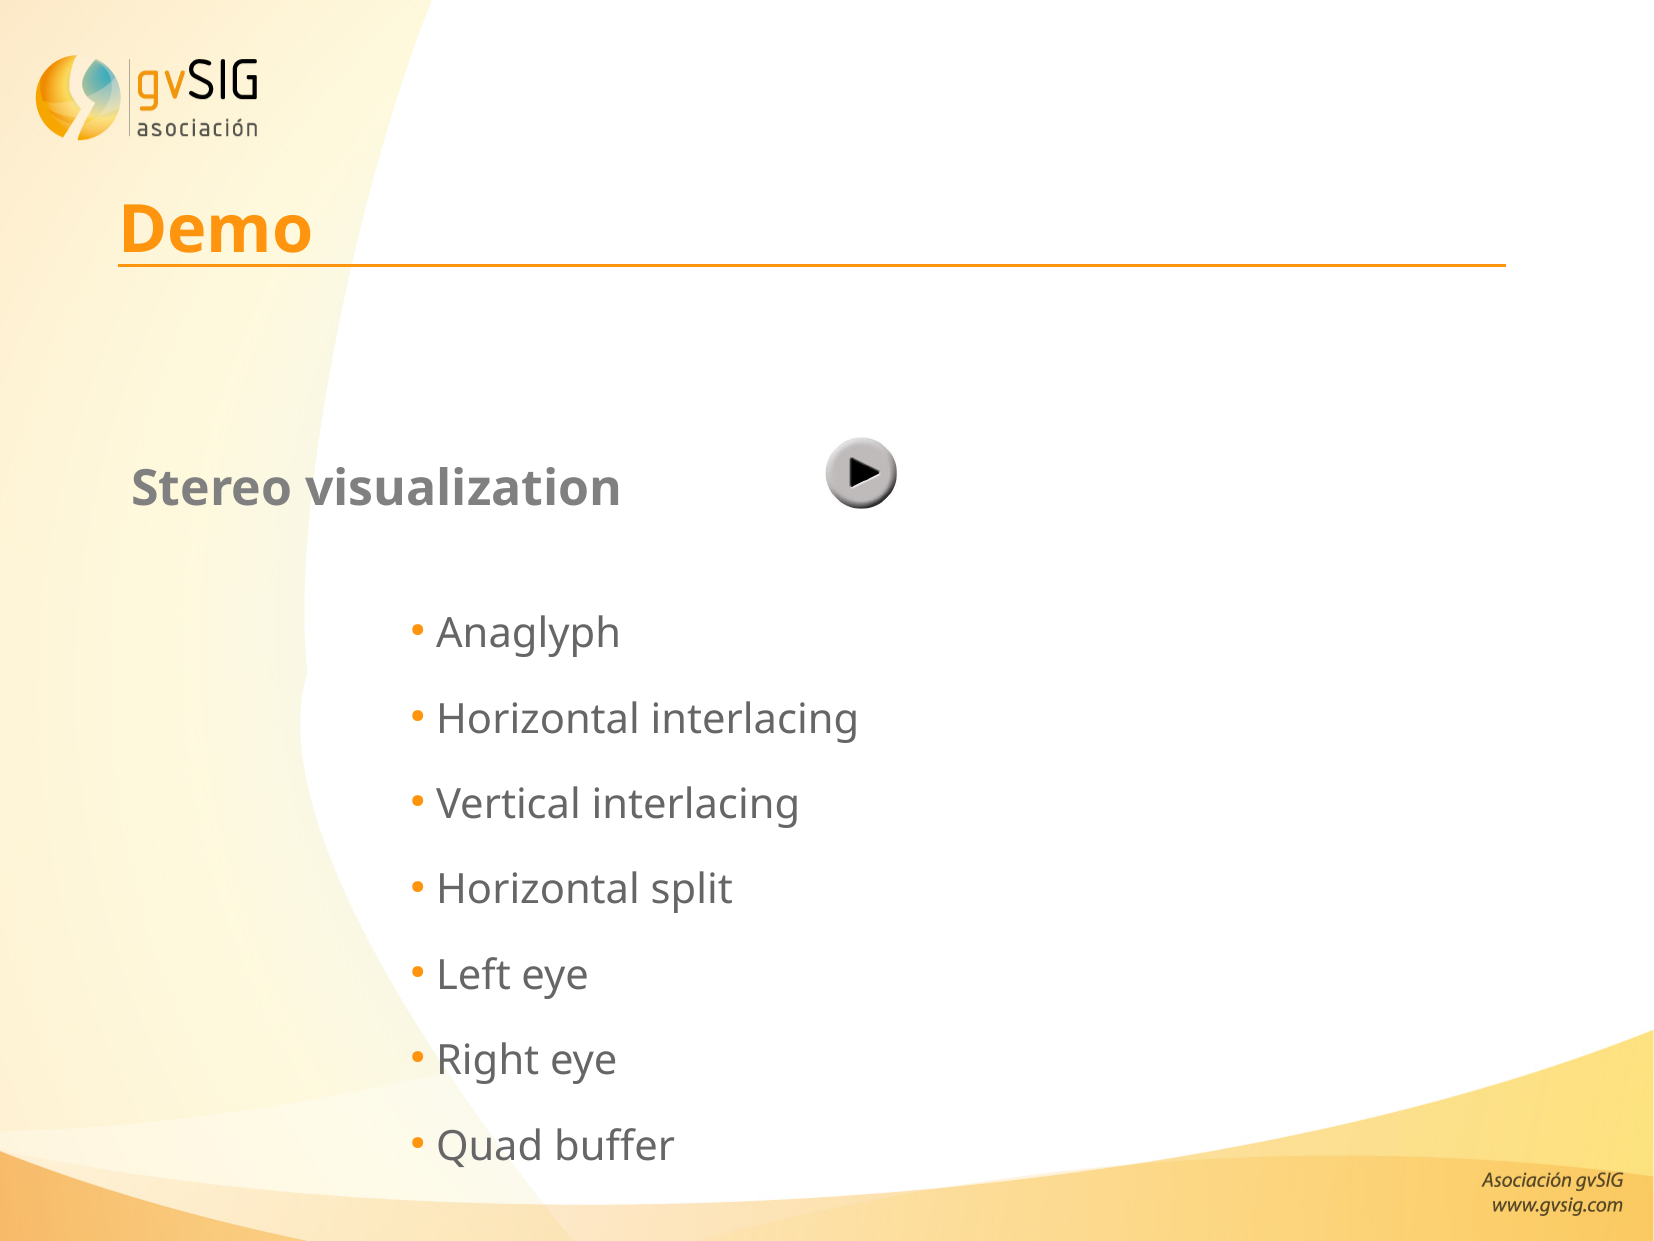

# Demo
 Stereo visualization
 Anaglyph
 Horizontal interlacing
 Vertical interlacing
 Horizontal split
 Left eye
 Right eye
 Quad buffer